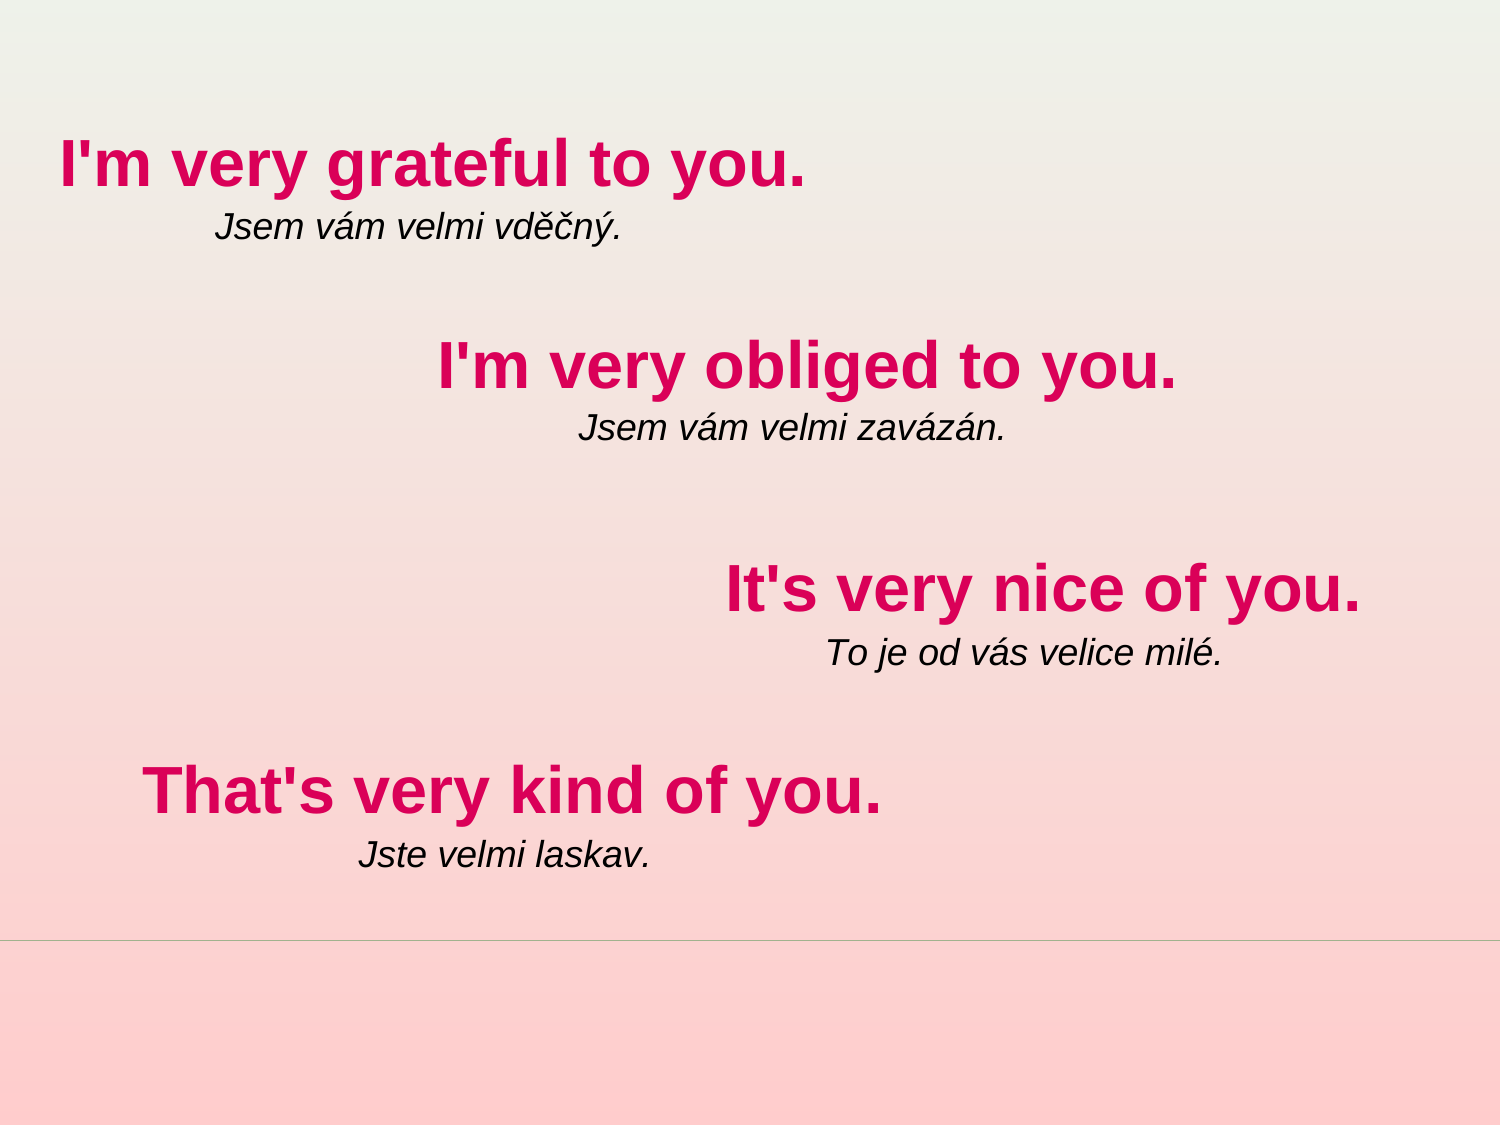

I'm very grateful to you.
Jsem vám velmi vděčný.
I'm very obliged to you.
Jsem vám velmi zavázán.
It's very nice of you.
To je od vás velice milé.
That's very kind of you.
Jste velmi laskav.